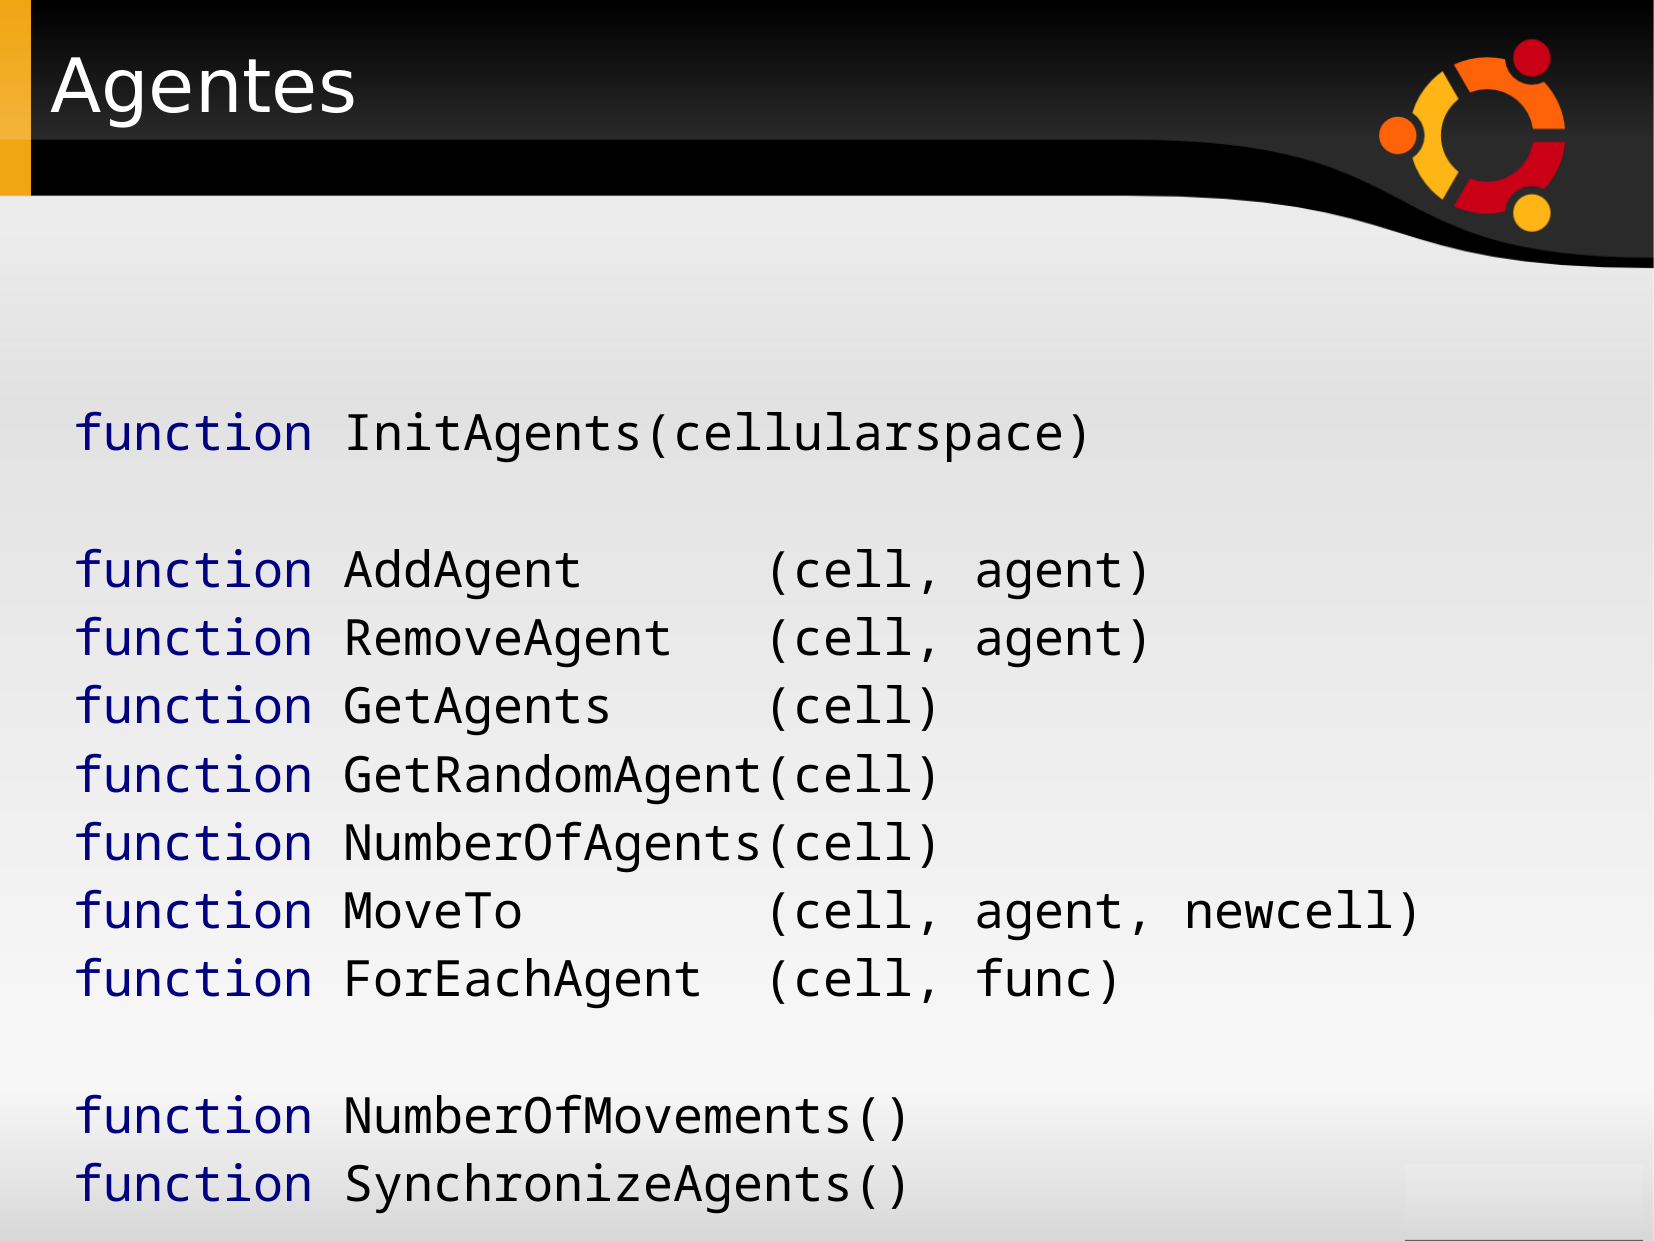

Agentes
function InitAgents(cellularspace)
function AddAgent (cell, agent)
function RemoveAgent (cell, agent)
function GetAgents (cell)
function GetRandomAgent(cell)
function NumberOfAgents(cell)
function MoveTo (cell, agent, newcell)
function ForEachAgent (cell, func)
function NumberOfMovements()
function SynchronizeAgents()